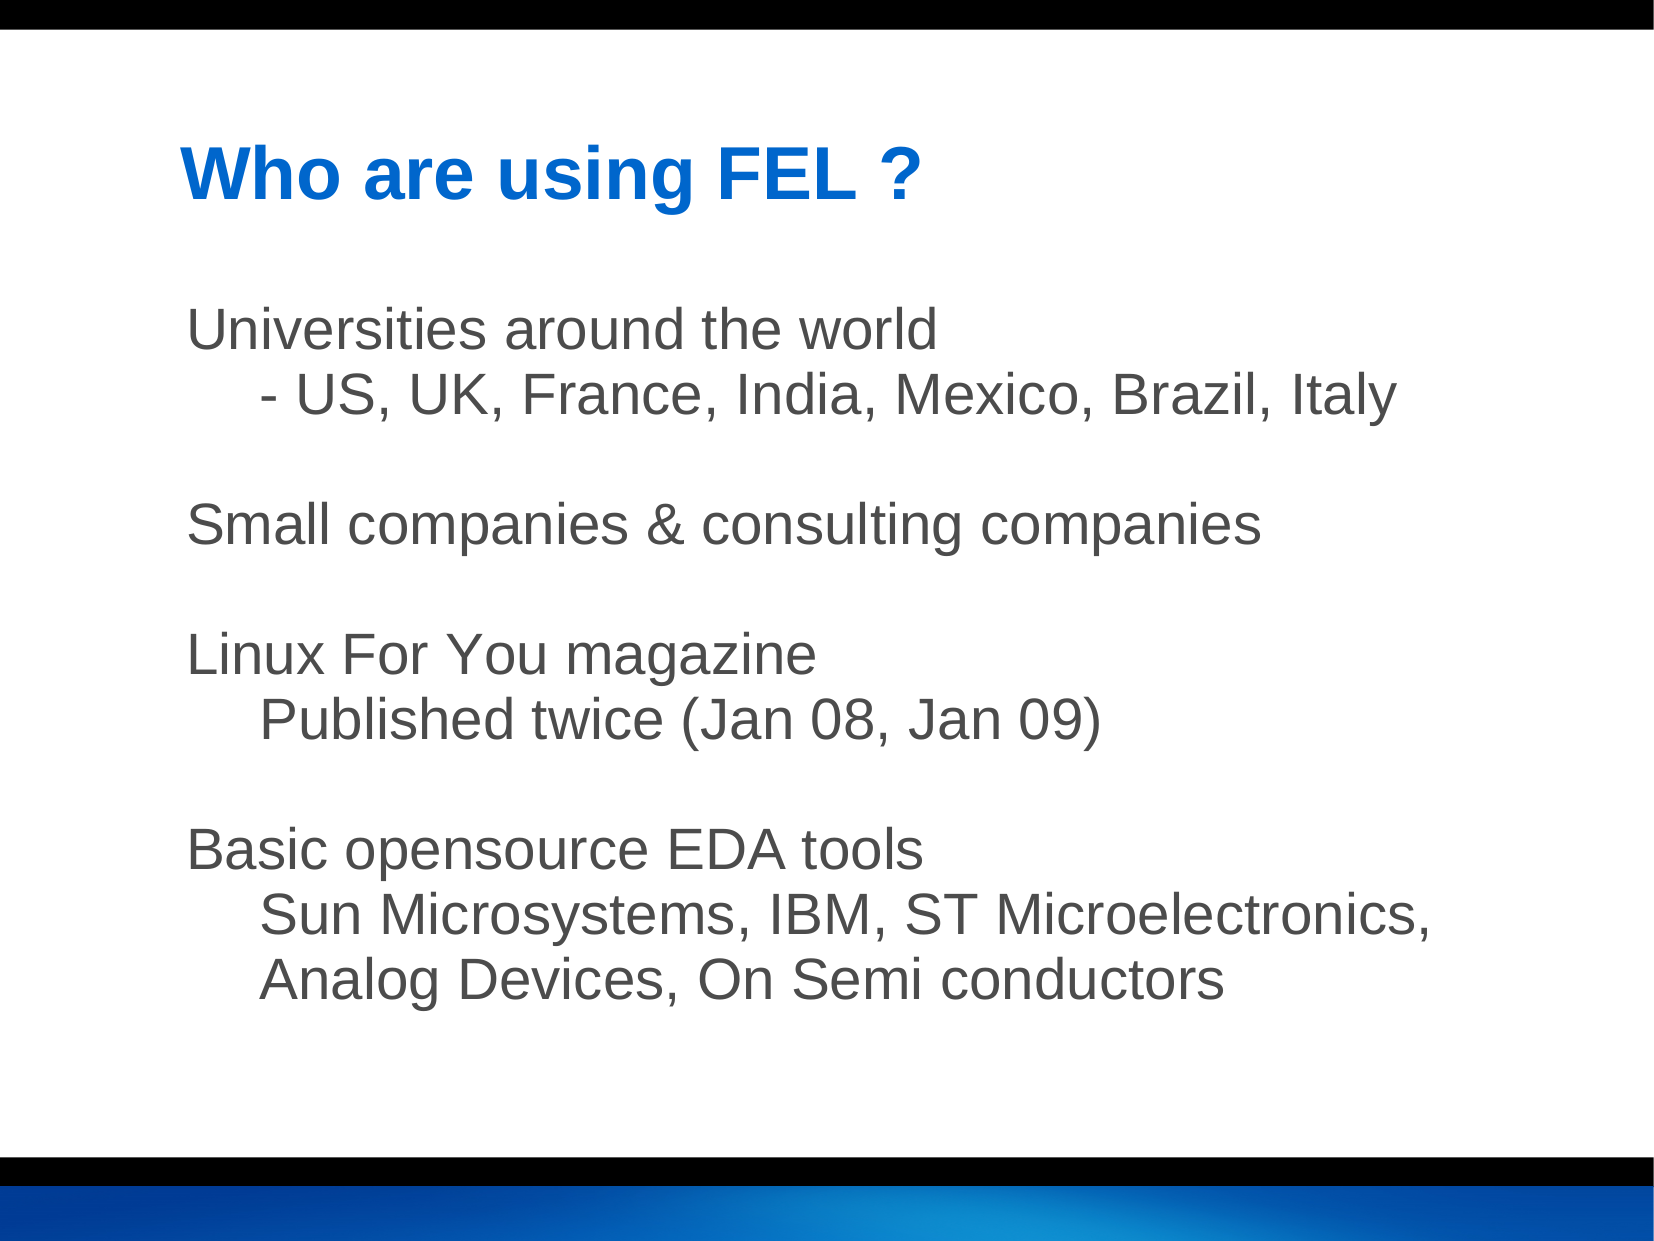

Who are using FEL ?
Universities around the world
	- US, UK, France, India, Mexico, Brazil, Italy
Small companies & consulting companies
Linux For You magazine
	Published twice (Jan 08, Jan 09)
Basic opensource EDA tools
	Sun Microsystems, IBM, ST Microelectronics,
	Analog Devices, On Semi conductors